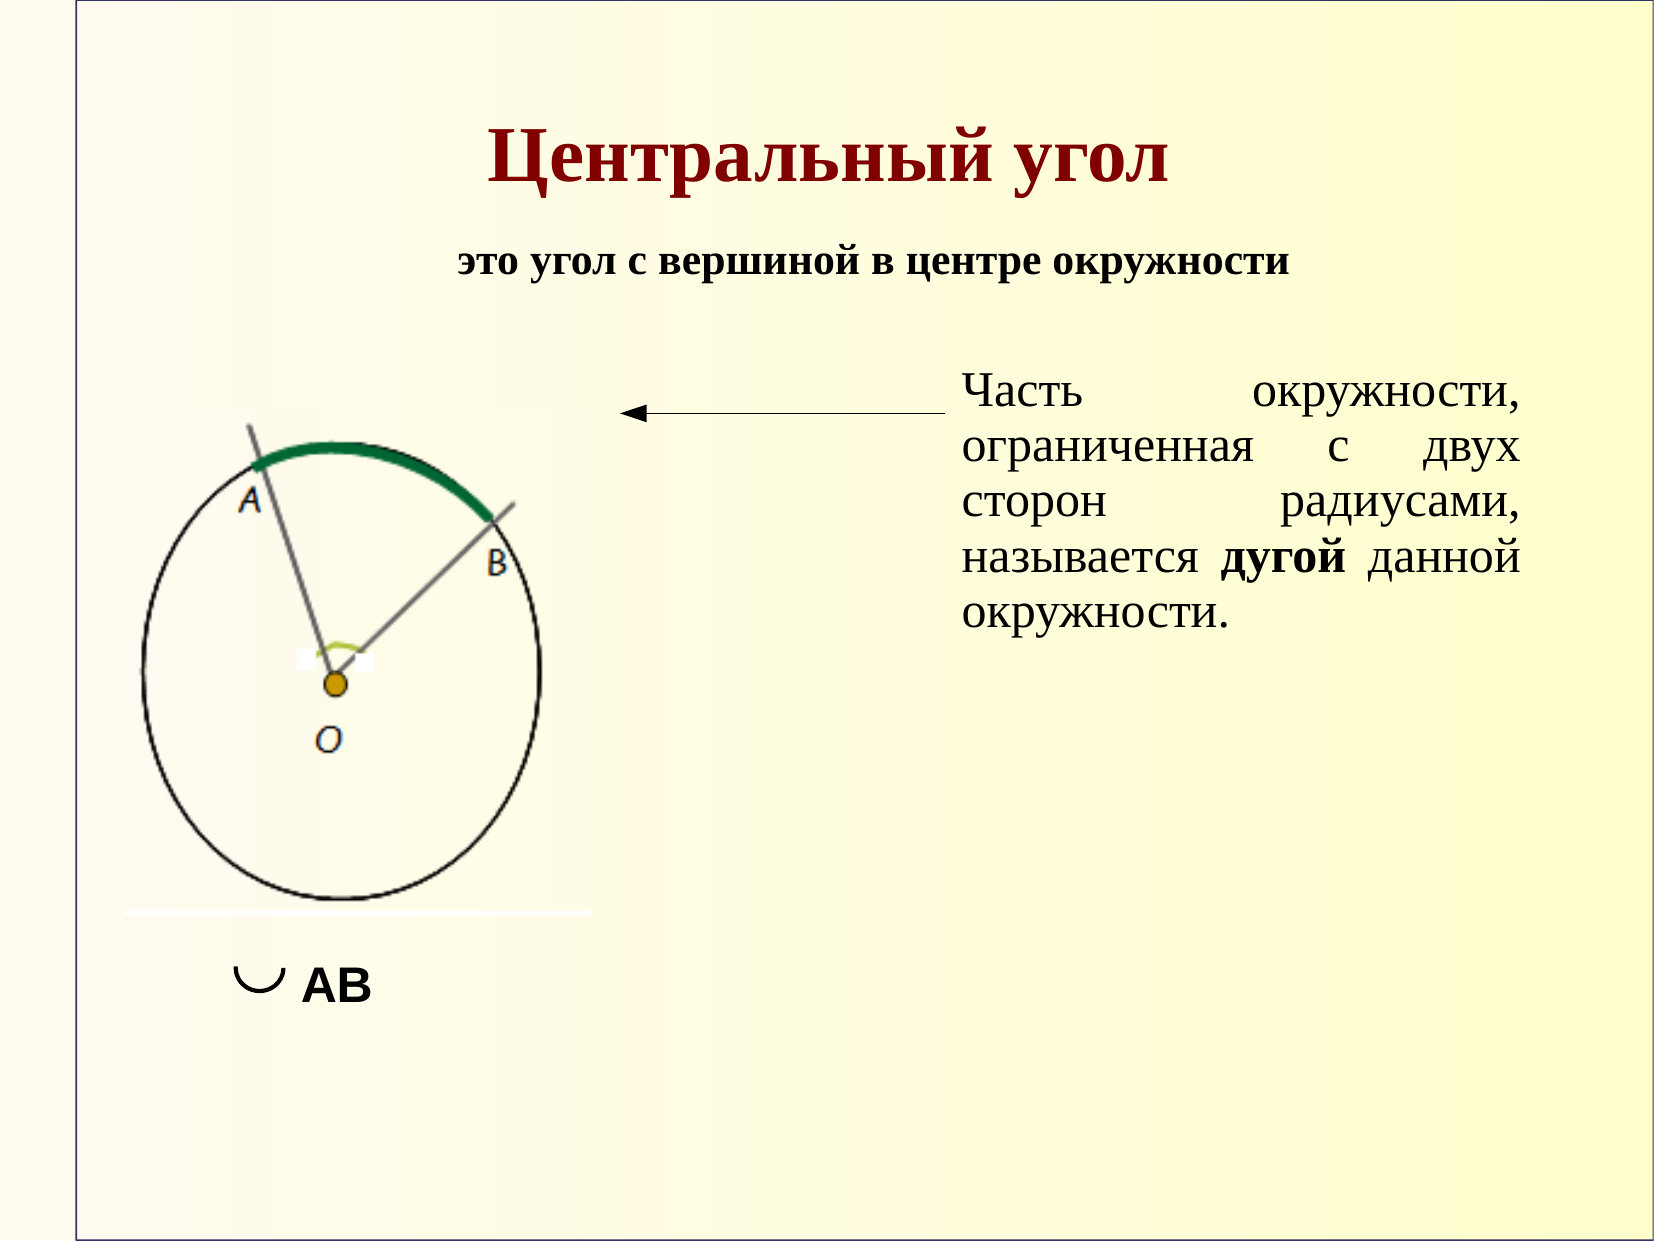

Центральный угол
это угол с вершиной в центре окружности
Часть окружности, ограниченная с двух сторон радиусами, называется дугой данной окружности.
А
В
О
АВ